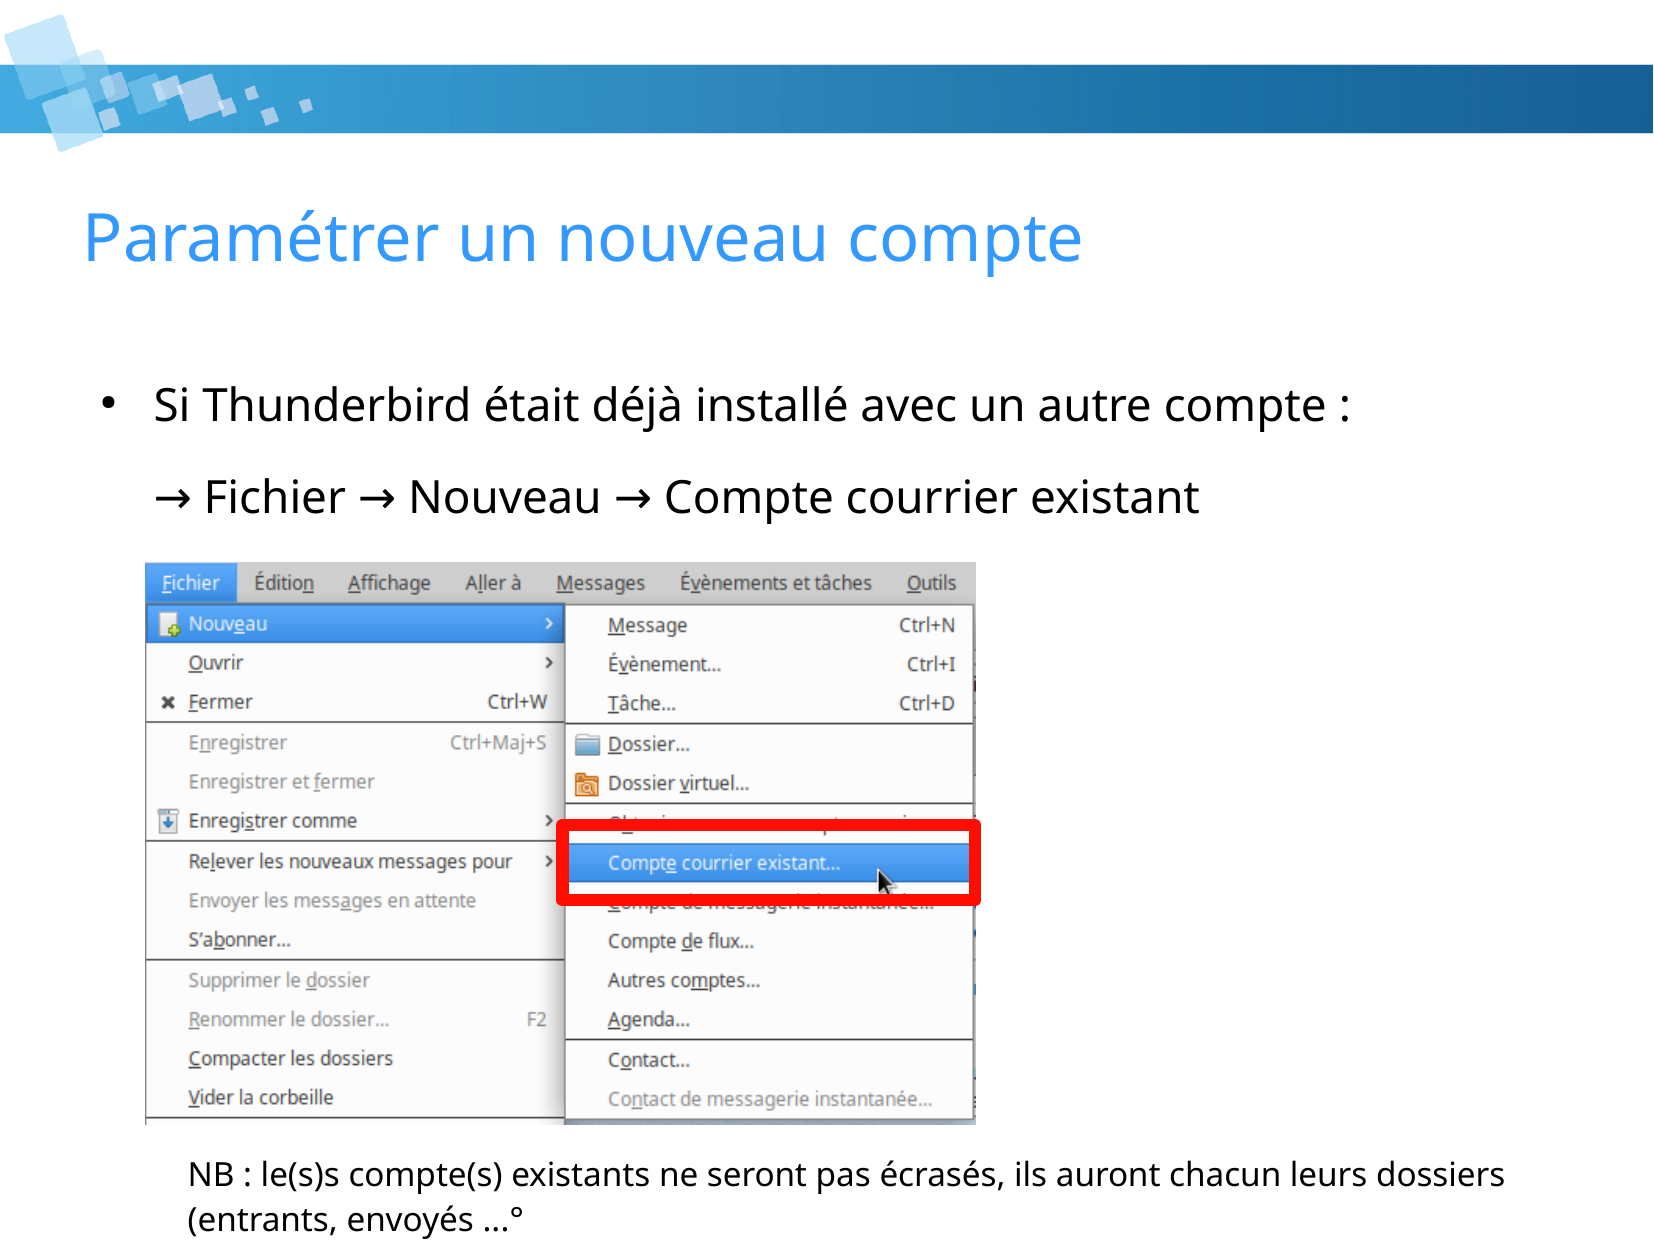

# Paramétrer un nouveau compte
Si Thunderbird était déjà installé avec un autre compte :
→ Fichier → Nouveau → Compte courrier existant
NB : le(s)s compte(s) existants ne seront pas écrasés, ils auront chacun leurs dossiers (entrants, envoyés ...°